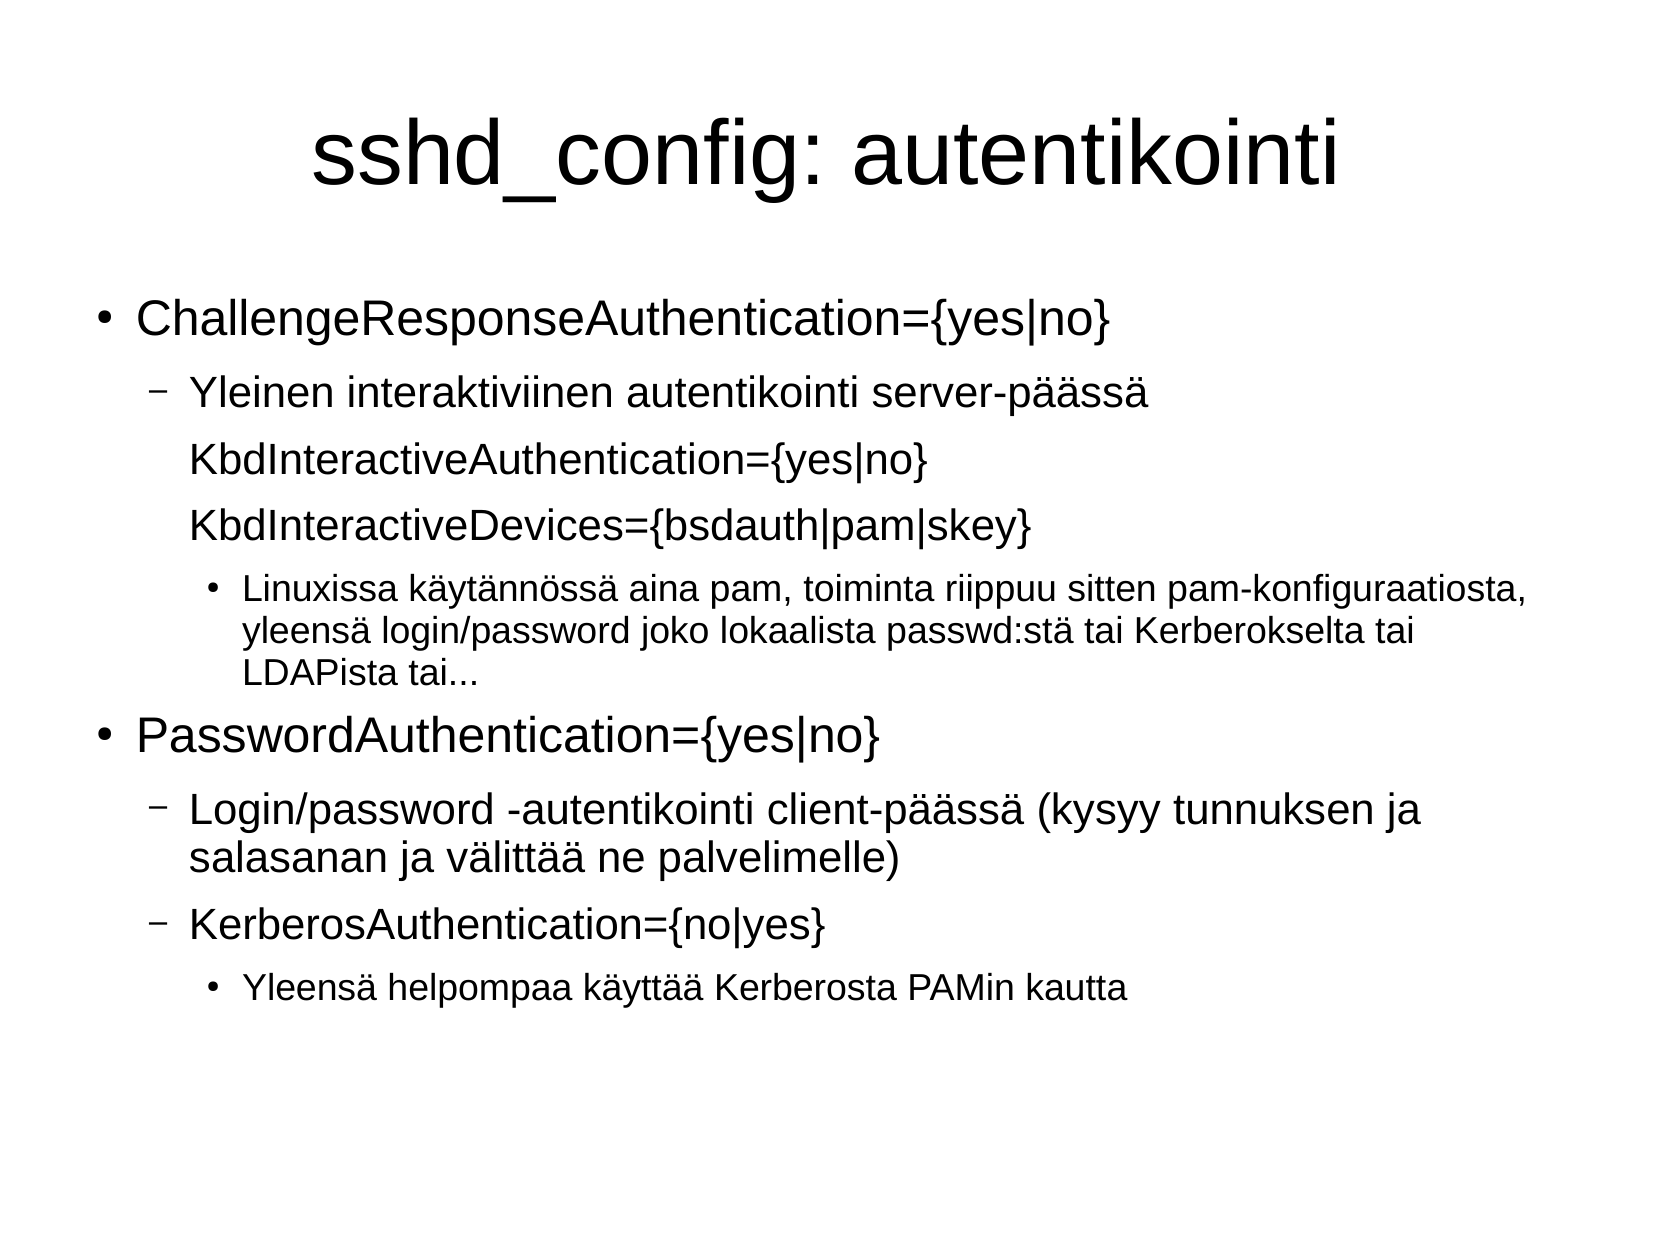

# sshd_config: autentikointi
ChallengeResponseAuthentication={yes|no}
Yleinen interaktiviinen autentikointi server-päässä
KbdInteractiveAuthentication={yes|no}
KbdInteractiveDevices={bsdauth|pam|skey}
Linuxissa käytännössä aina pam, toiminta riippuu sitten pam-konfiguraatiosta, yleensä login/password joko lokaalista passwd:stä tai Kerberokselta tai LDAPista tai...
PasswordAuthentication={yes|no}
Login/password -autentikointi client-päässä (kysyy tunnuksen ja salasanan ja välittää ne palvelimelle)
KerberosAuthentication={no|yes}
Yleensä helpompaa käyttää Kerberosta PAMin kautta